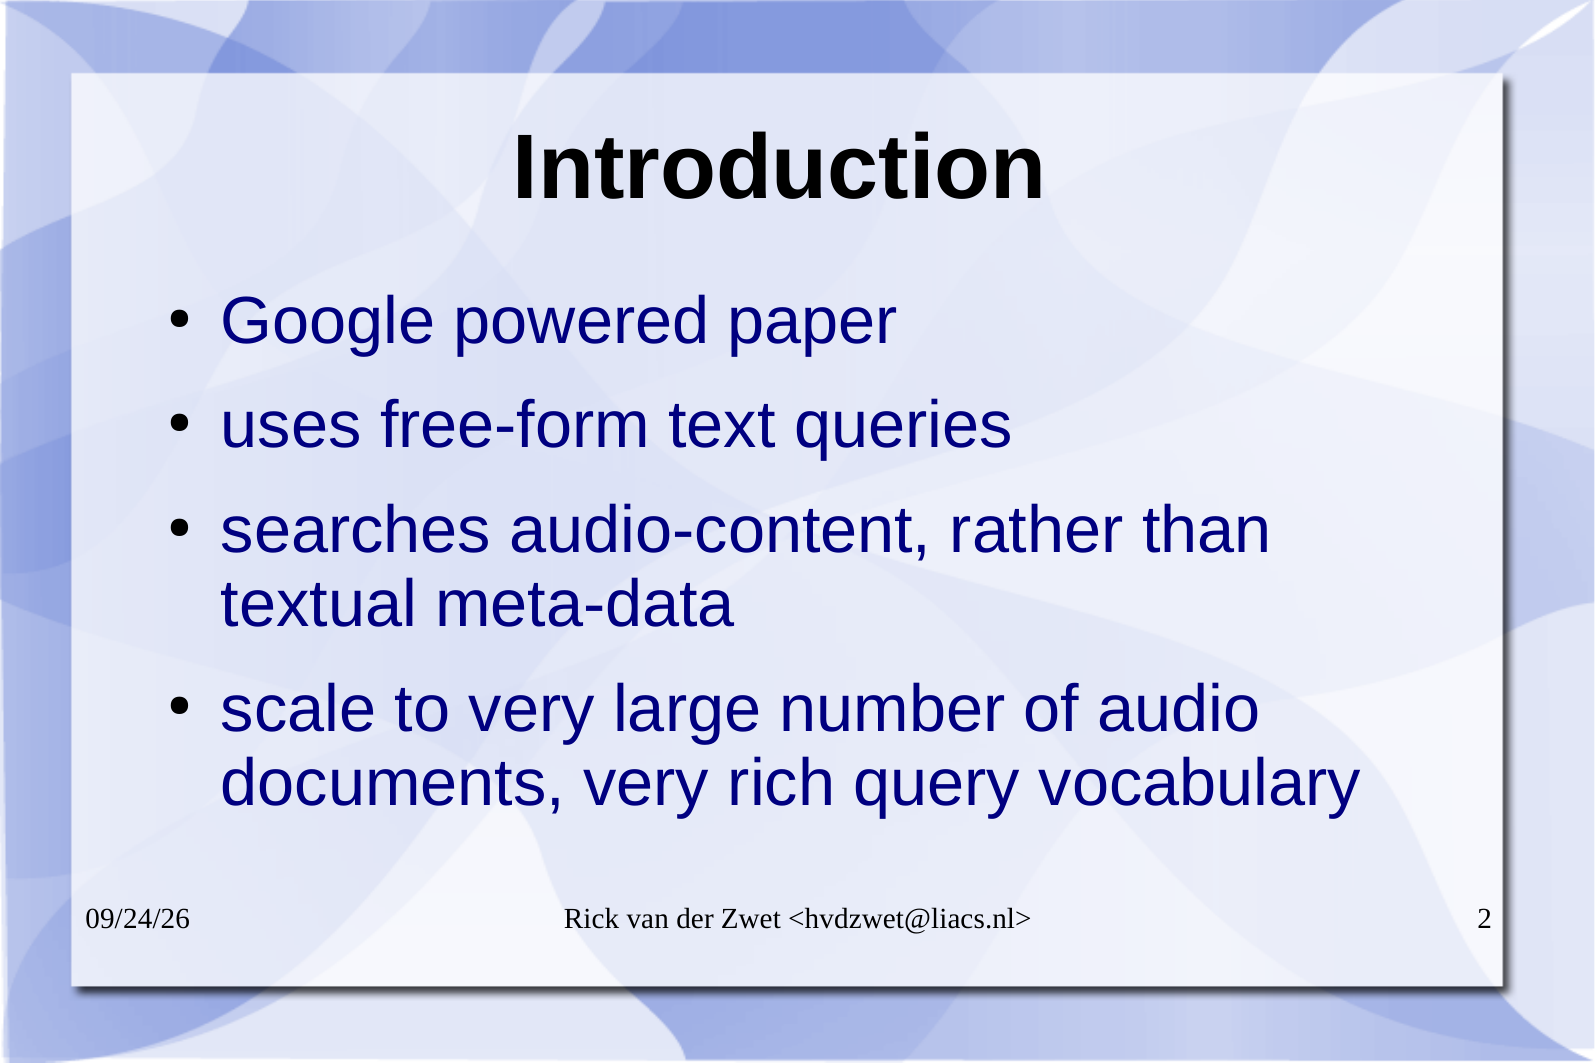

# Introduction
Google powered paper
uses free-form text queries
searches audio-content, rather than textual meta-data
scale to very large number of audio documents, very rich query vocabulary
Rick van der Zwet <hvdzwet@liacs.nl>
2